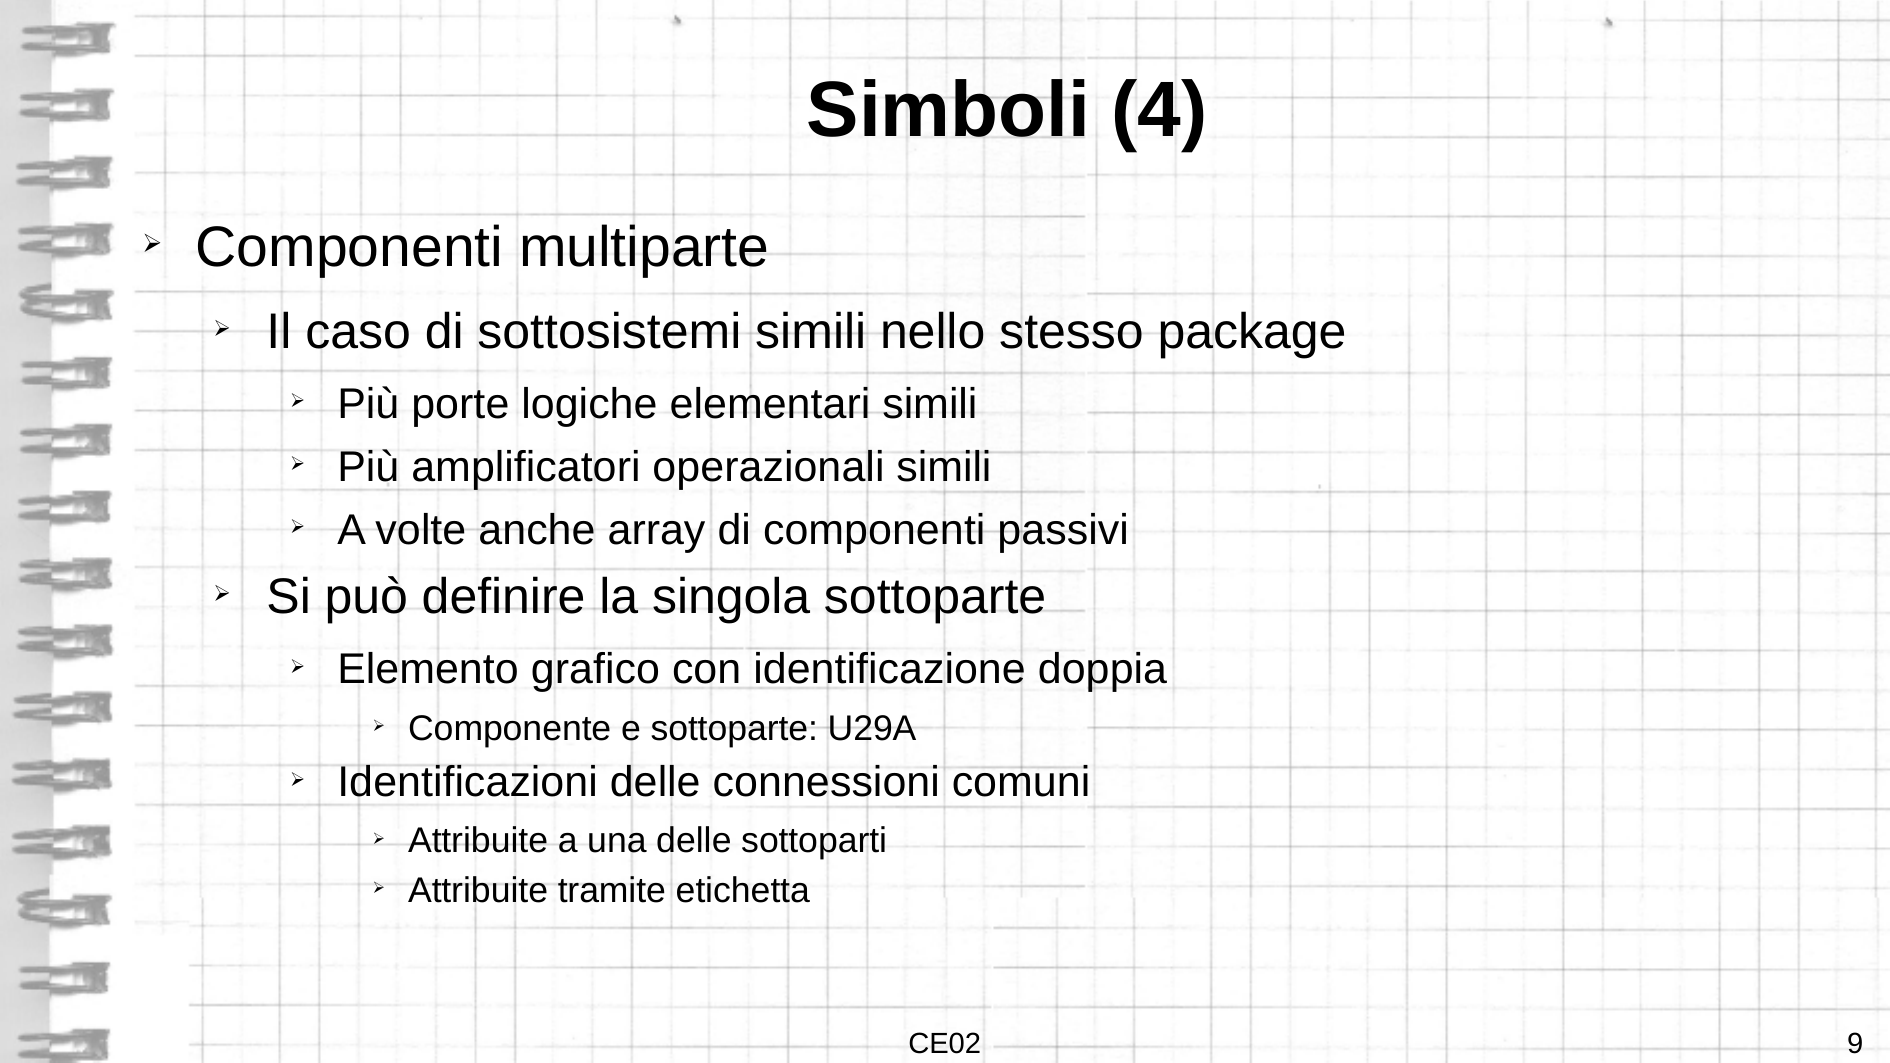

# Simboli (4)
Componenti multiparte
Il caso di sottosistemi simili nello stesso package
Più porte logiche elementari simili
Più amplificatori operazionali simili
A volte anche array di componenti passivi
Si può definire la singola sottoparte
Elemento grafico con identificazione doppia
Componente e sottoparte: U29A
Identificazioni delle connessioni comuni
Attribuite a una delle sottoparti
Attribuite tramite etichetta
CE02
9